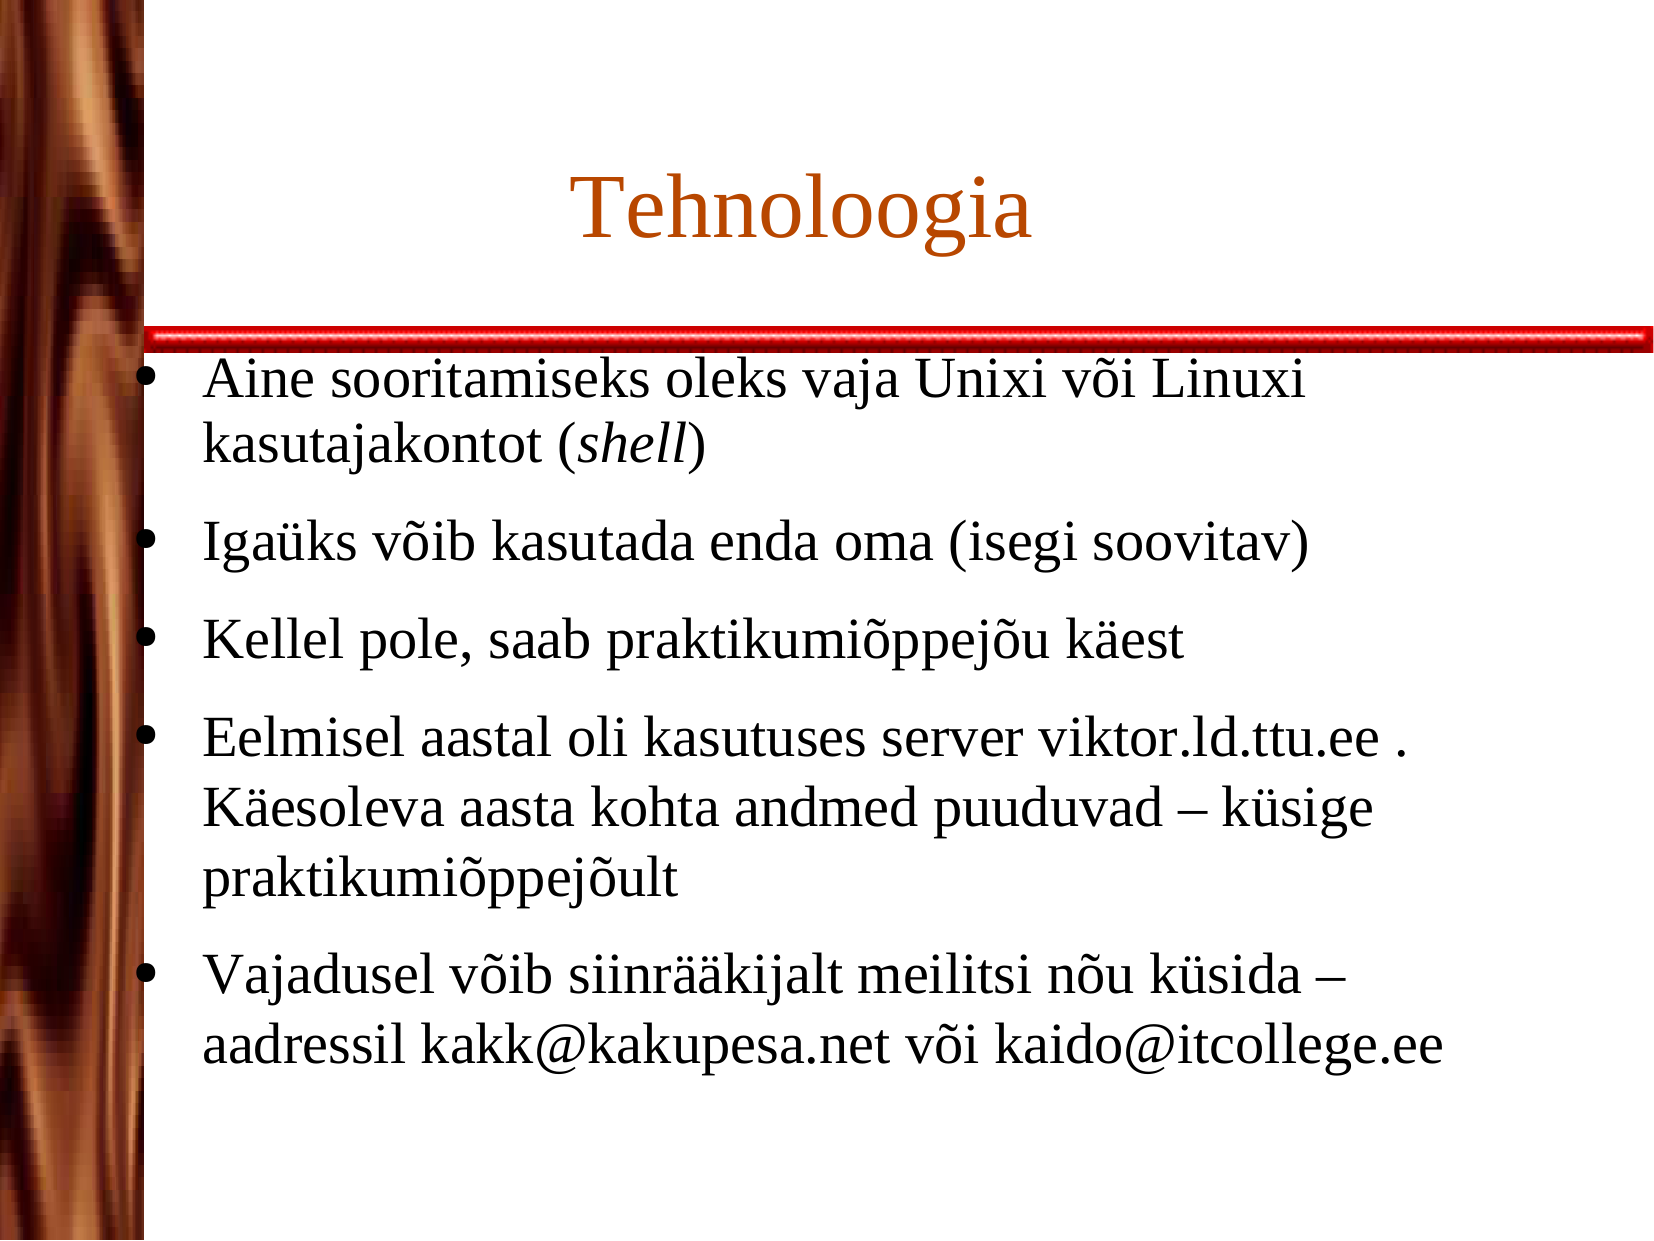

# Tehnoloogia
Aine sooritamiseks oleks vaja Unixi või Linuxi kasutajakontot (shell)
Igaüks võib kasutada enda oma (isegi soovitav)
Kellel pole, saab praktikumiõppejõu käest
Eelmisel aastal oli kasutuses server viktor.ld.ttu.ee . Käesoleva aasta kohta andmed puuduvad – küsige praktikumiõppejõult
Vajadusel võib siinrääkijalt meilitsi nõu küsida – aadressil kakk@kakupesa.net või kaido@itcollege.ee